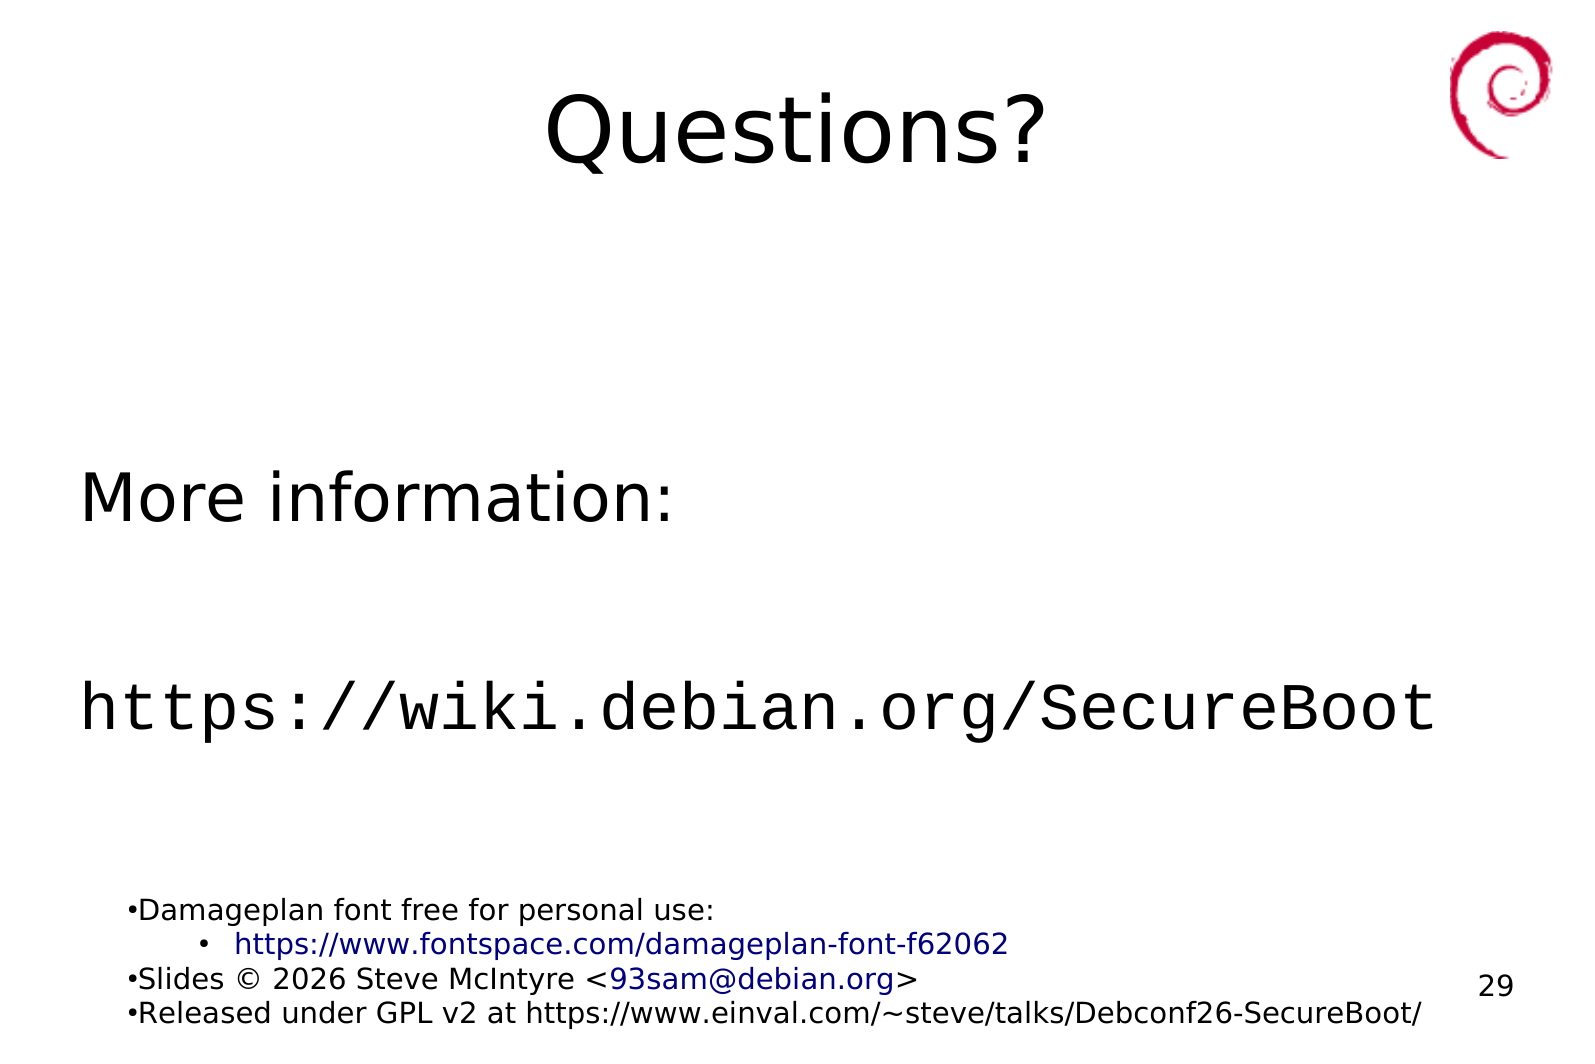

# Questions?
More information:
https://wiki.debian.org/SecureBoot
Damageplan font free for personal use:
https://www.fontspace.com/damageplan-font-f62062
Slides © 2026 Steve McIntyre <93sam@debian.org>
Released under GPL v2 at https://www.einval.com/~steve/talks/Debconf26-SecureBoot/
29